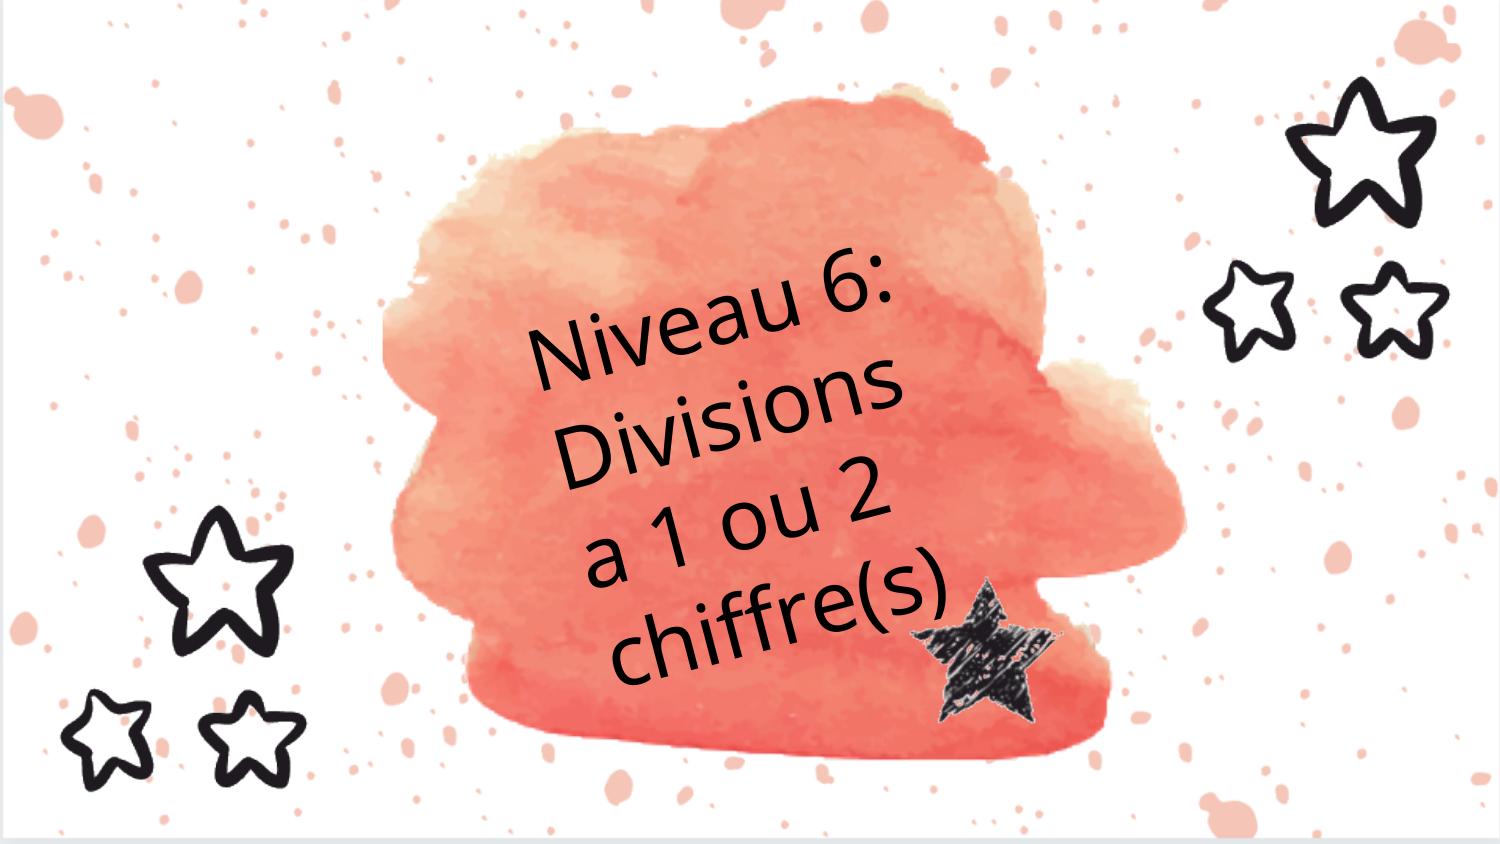

Niveau 6:
Divisions
a 1 ou 2
chiffre(s)